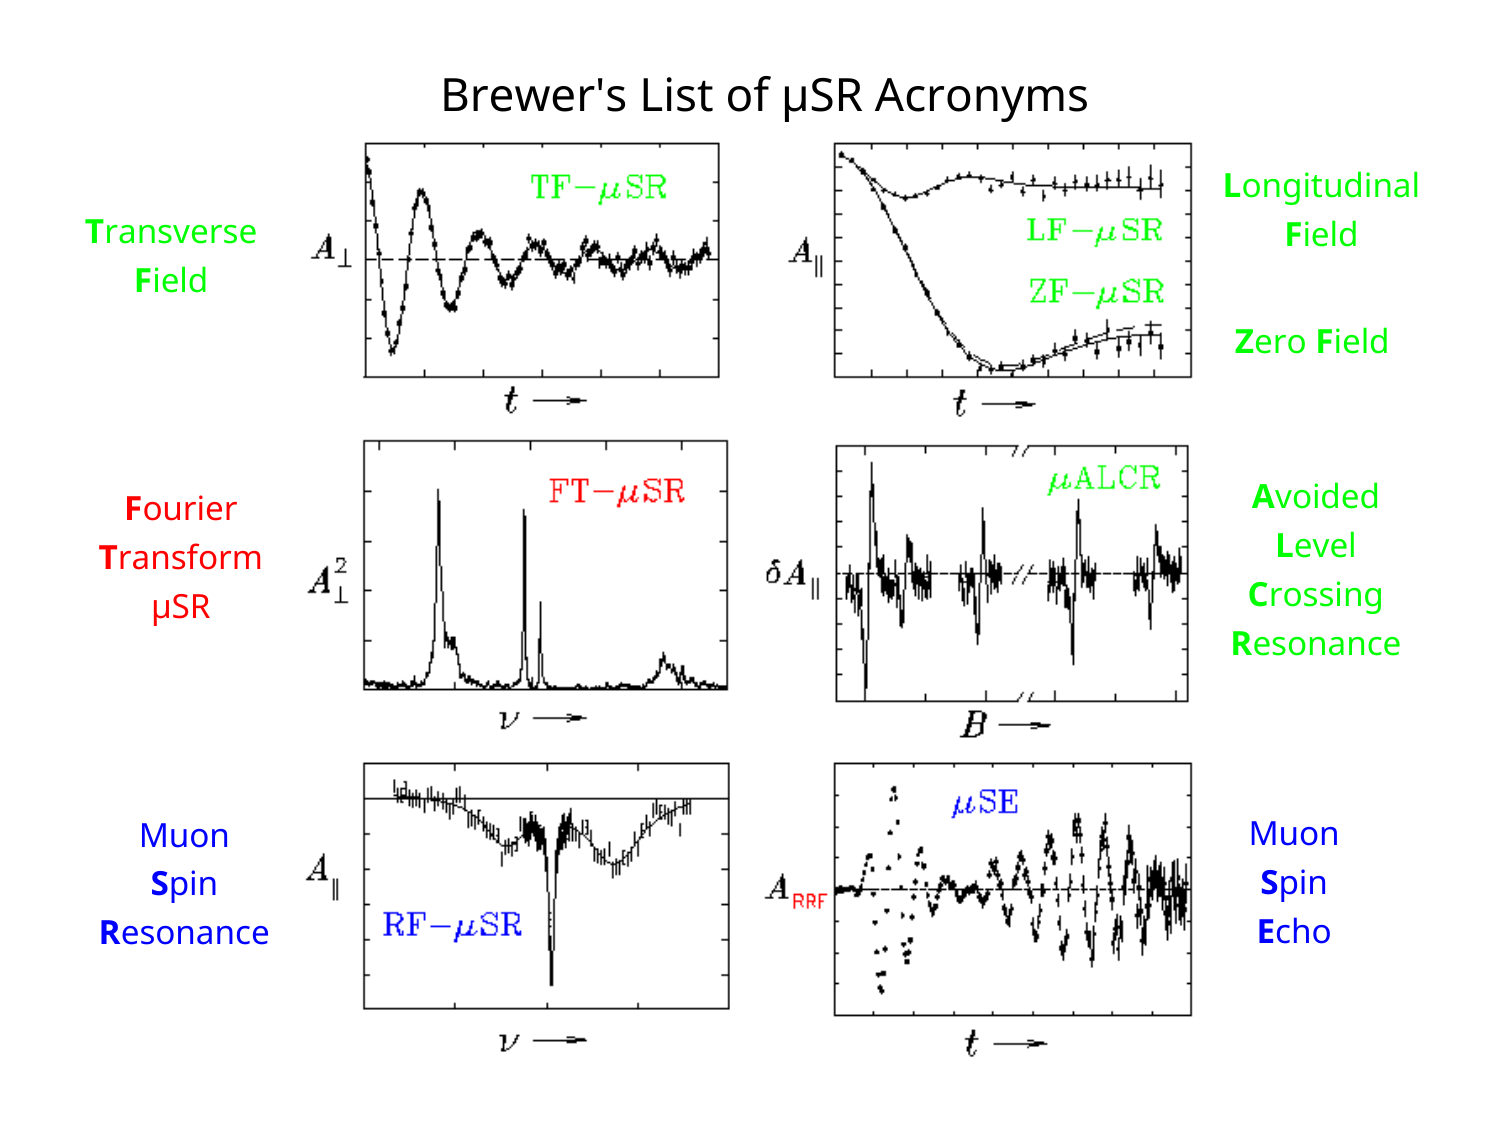

Brewer's List of μSR Acronyms
Longitudinal
Field
Transverse
Field
Zero Field
Avoided
Level
Crossing
Resonance
Fourier
Transform
µSR
Muon
Spin
Echo
Muon
Spin
Resonance